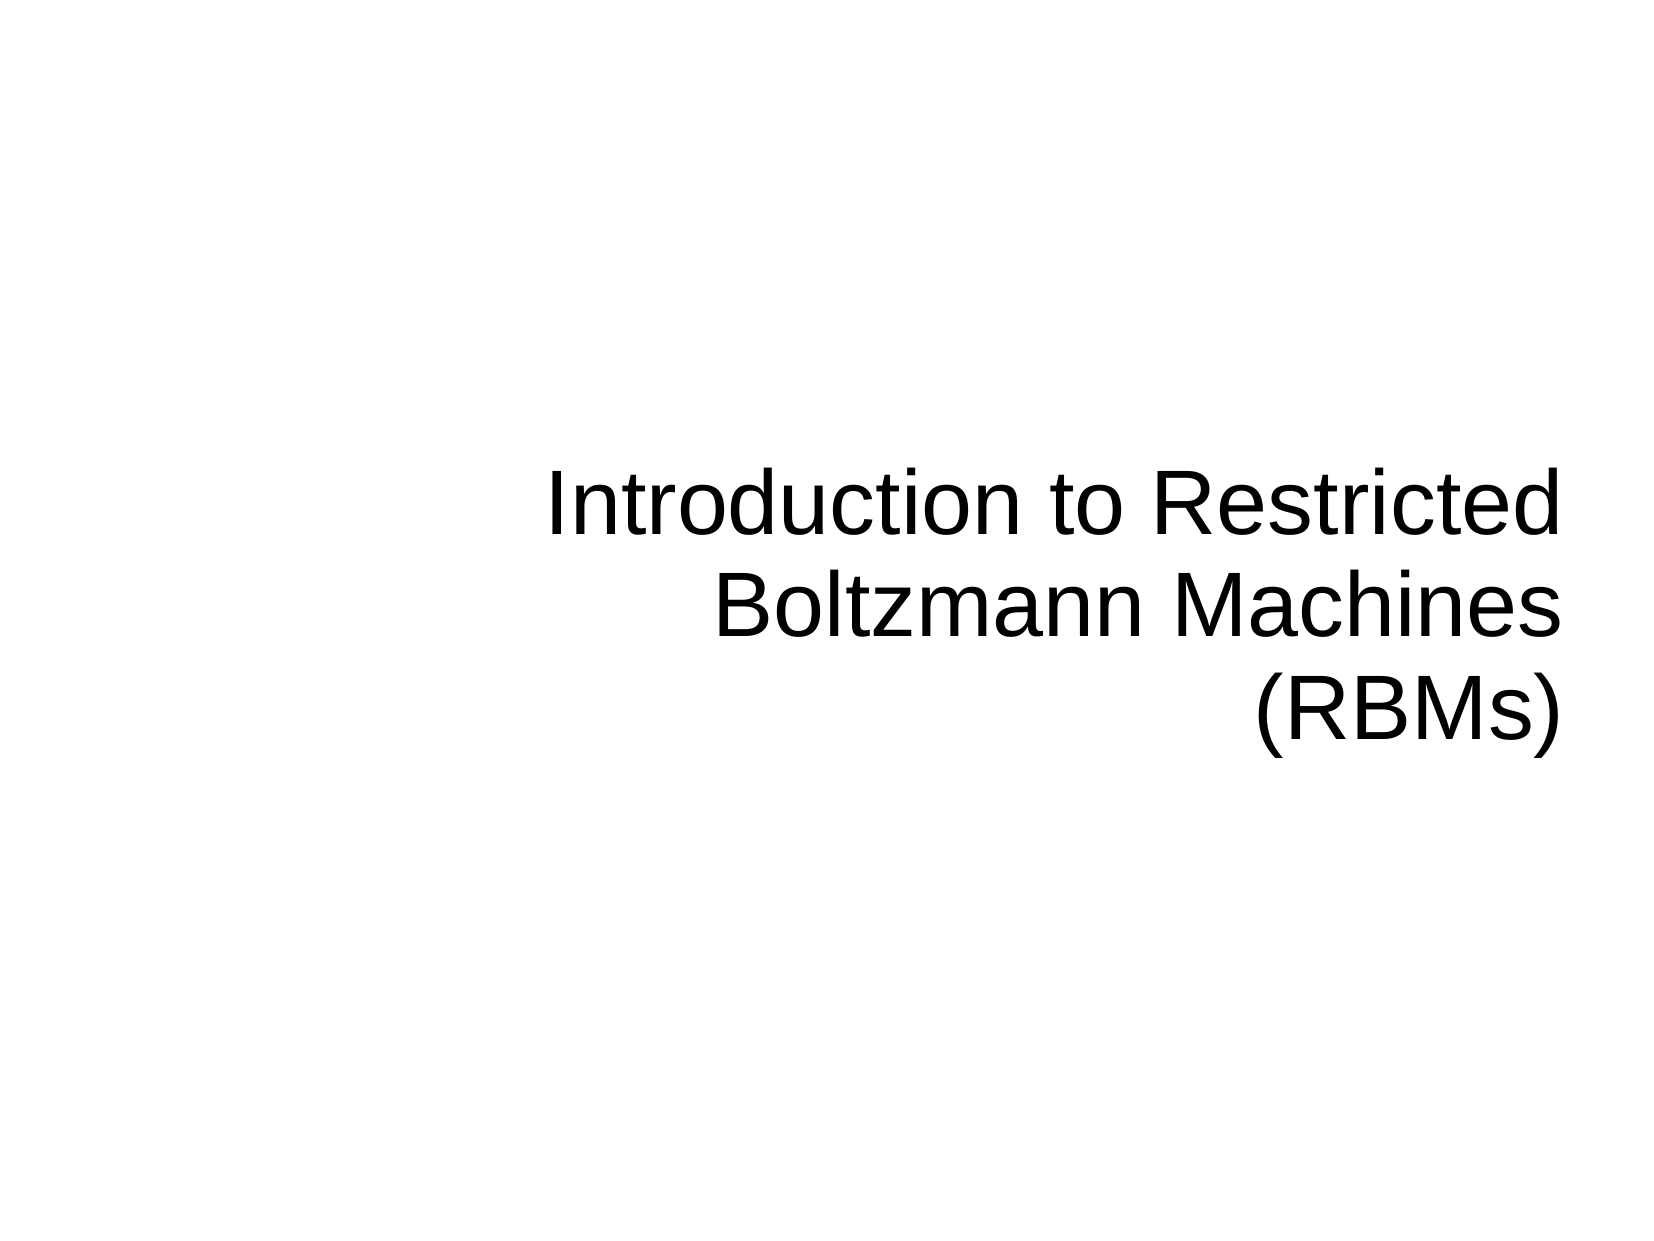

# Introduction to Restricted Boltzmann Machines (RBMs)